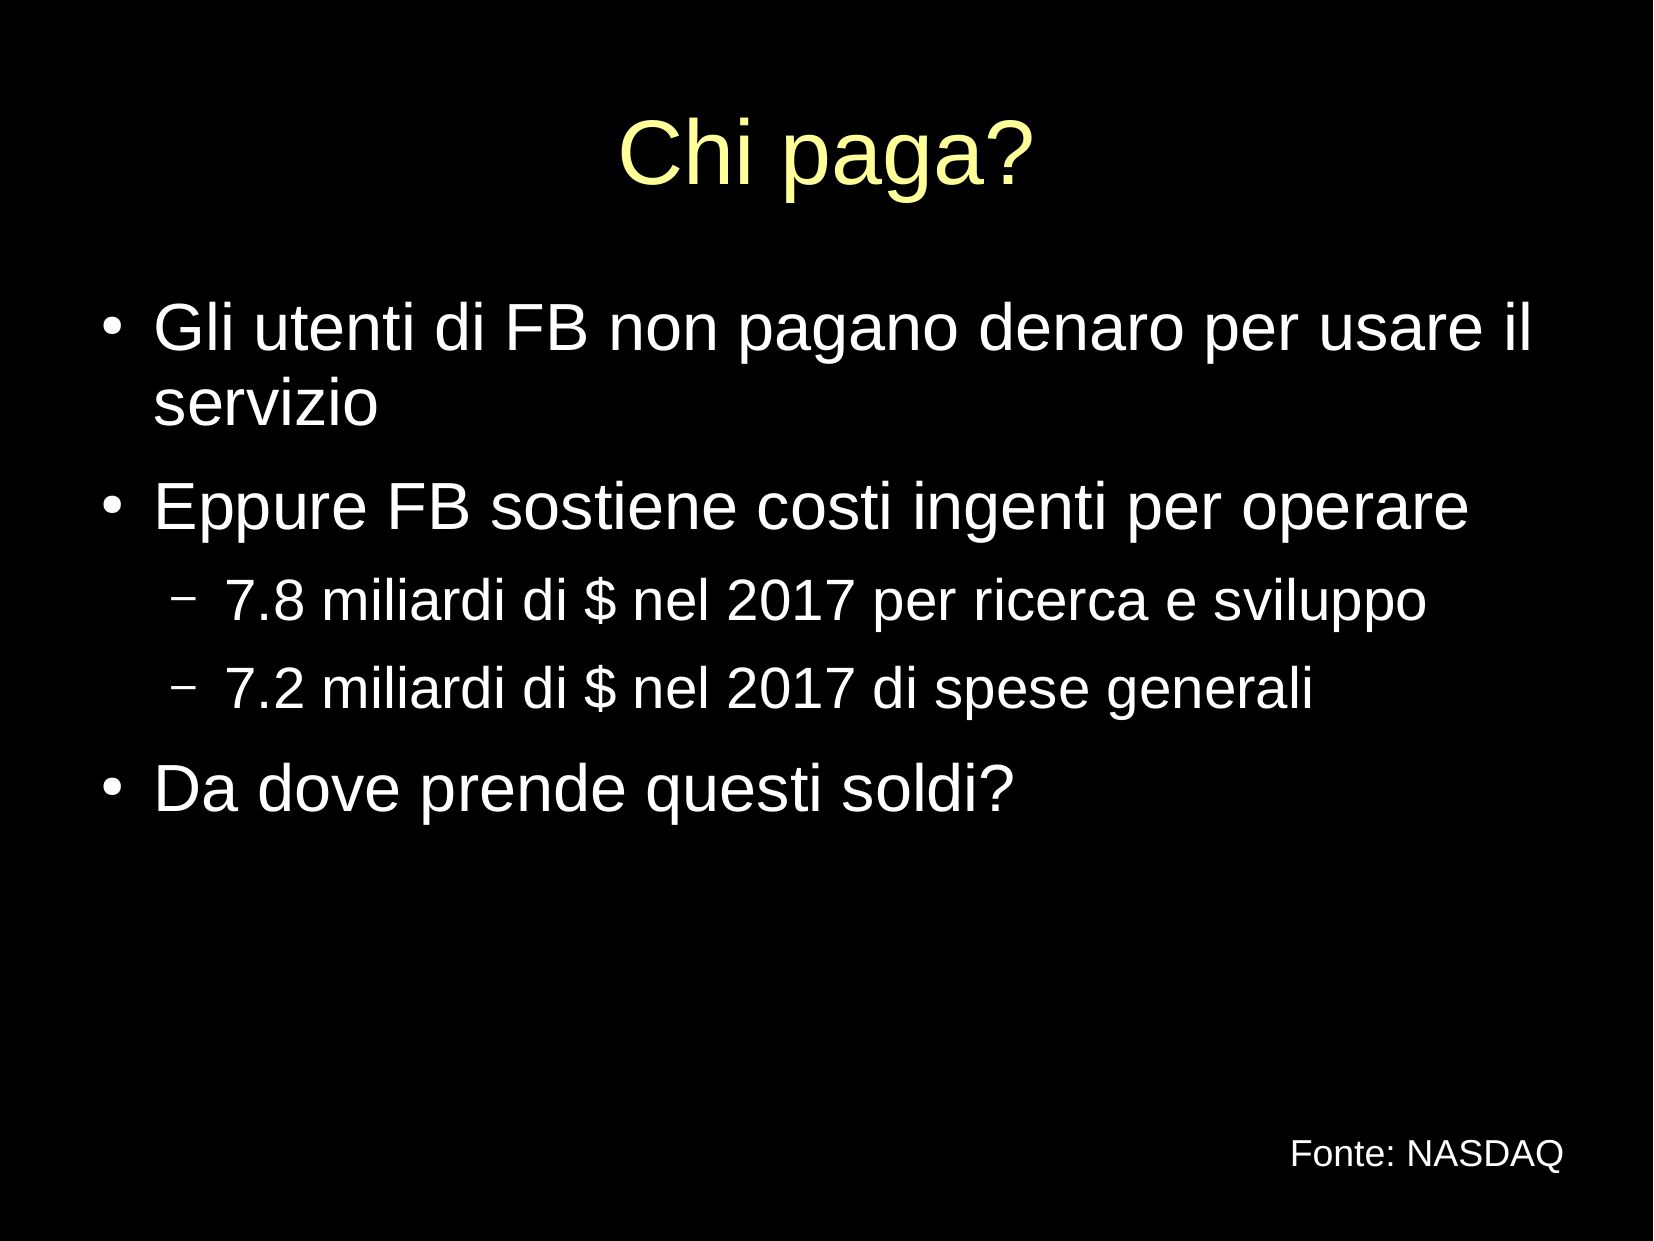

# Chi paga?
Gli utenti di FB non pagano denaro per usare il servizio
Eppure FB sostiene costi ingenti per operare
7.8 miliardi di $ nel 2017 per ricerca e sviluppo
7.2 miliardi di $ nel 2017 di spese generali
Da dove prende questi soldi?
Fonte: NASDAQ